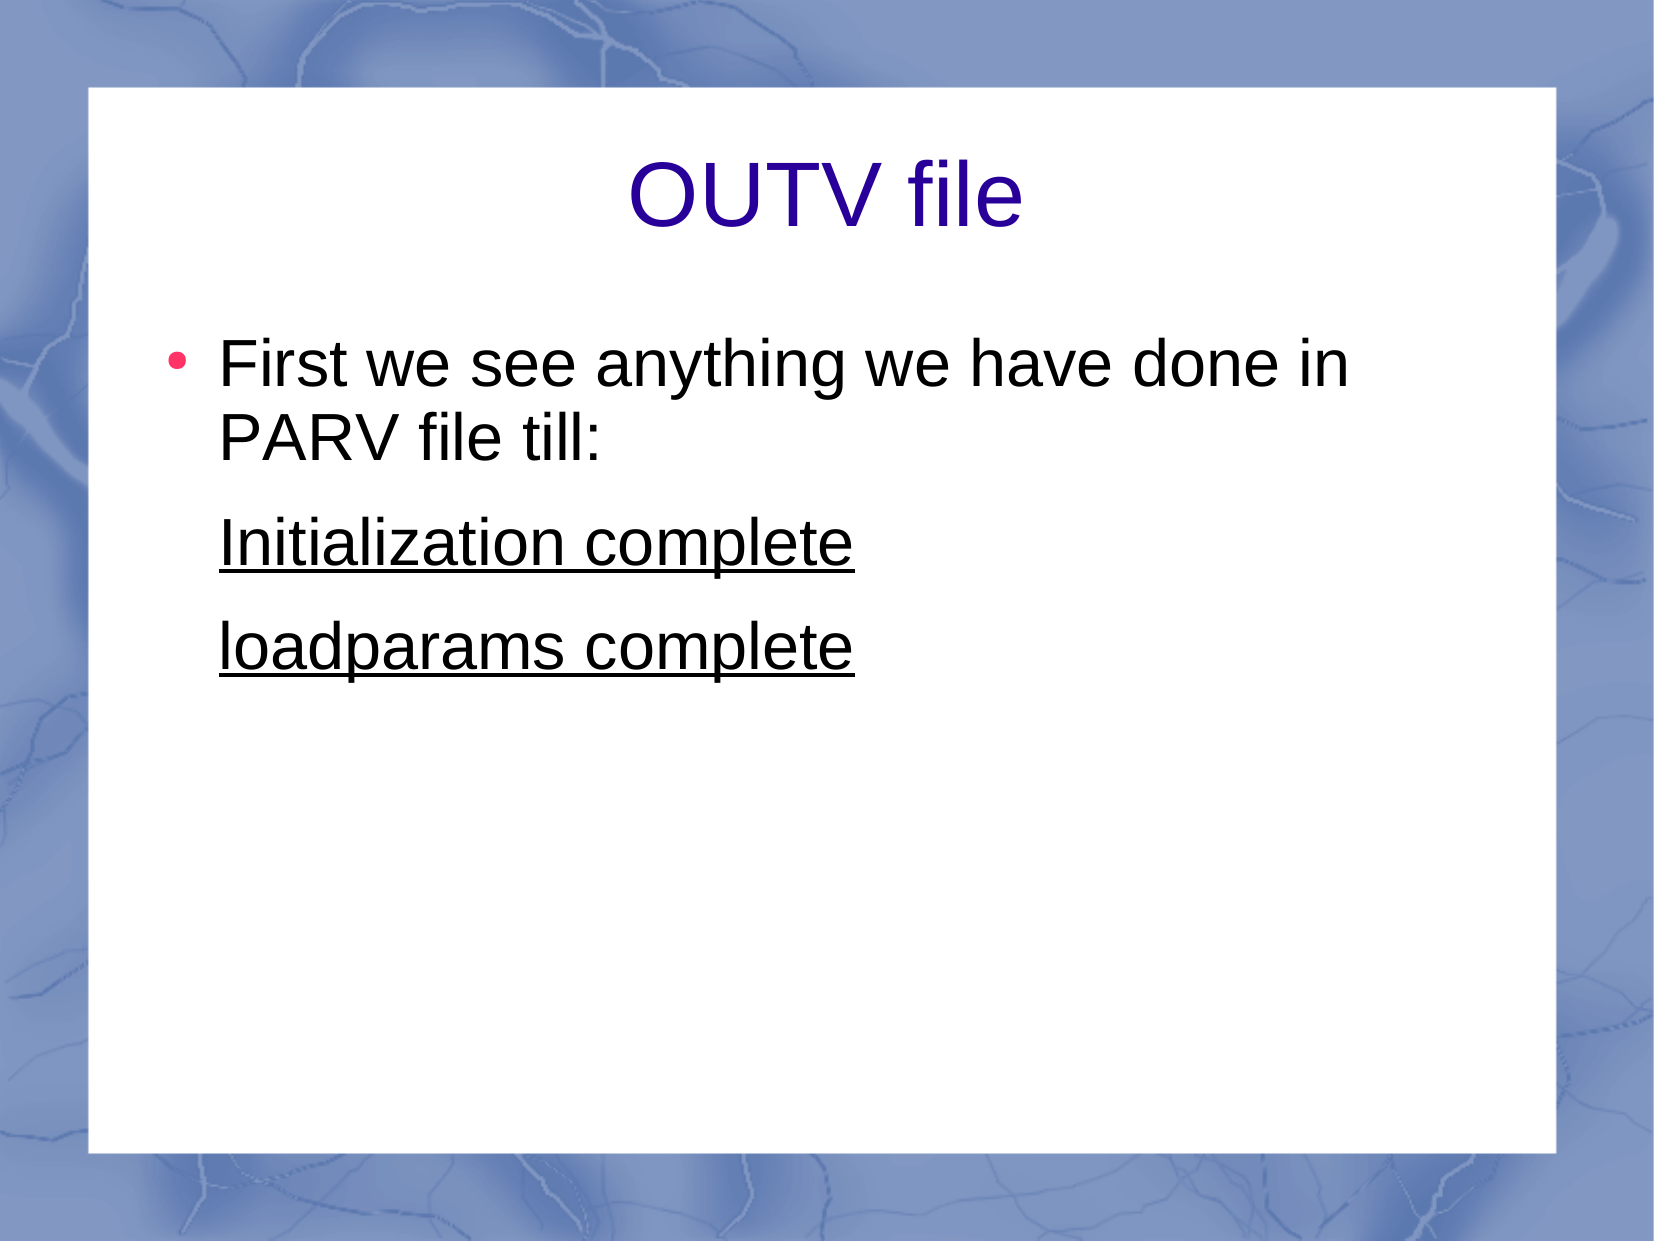

# OUTV file
First we see anything we have done in PARV file till:
Initialization complete
loadparams complete